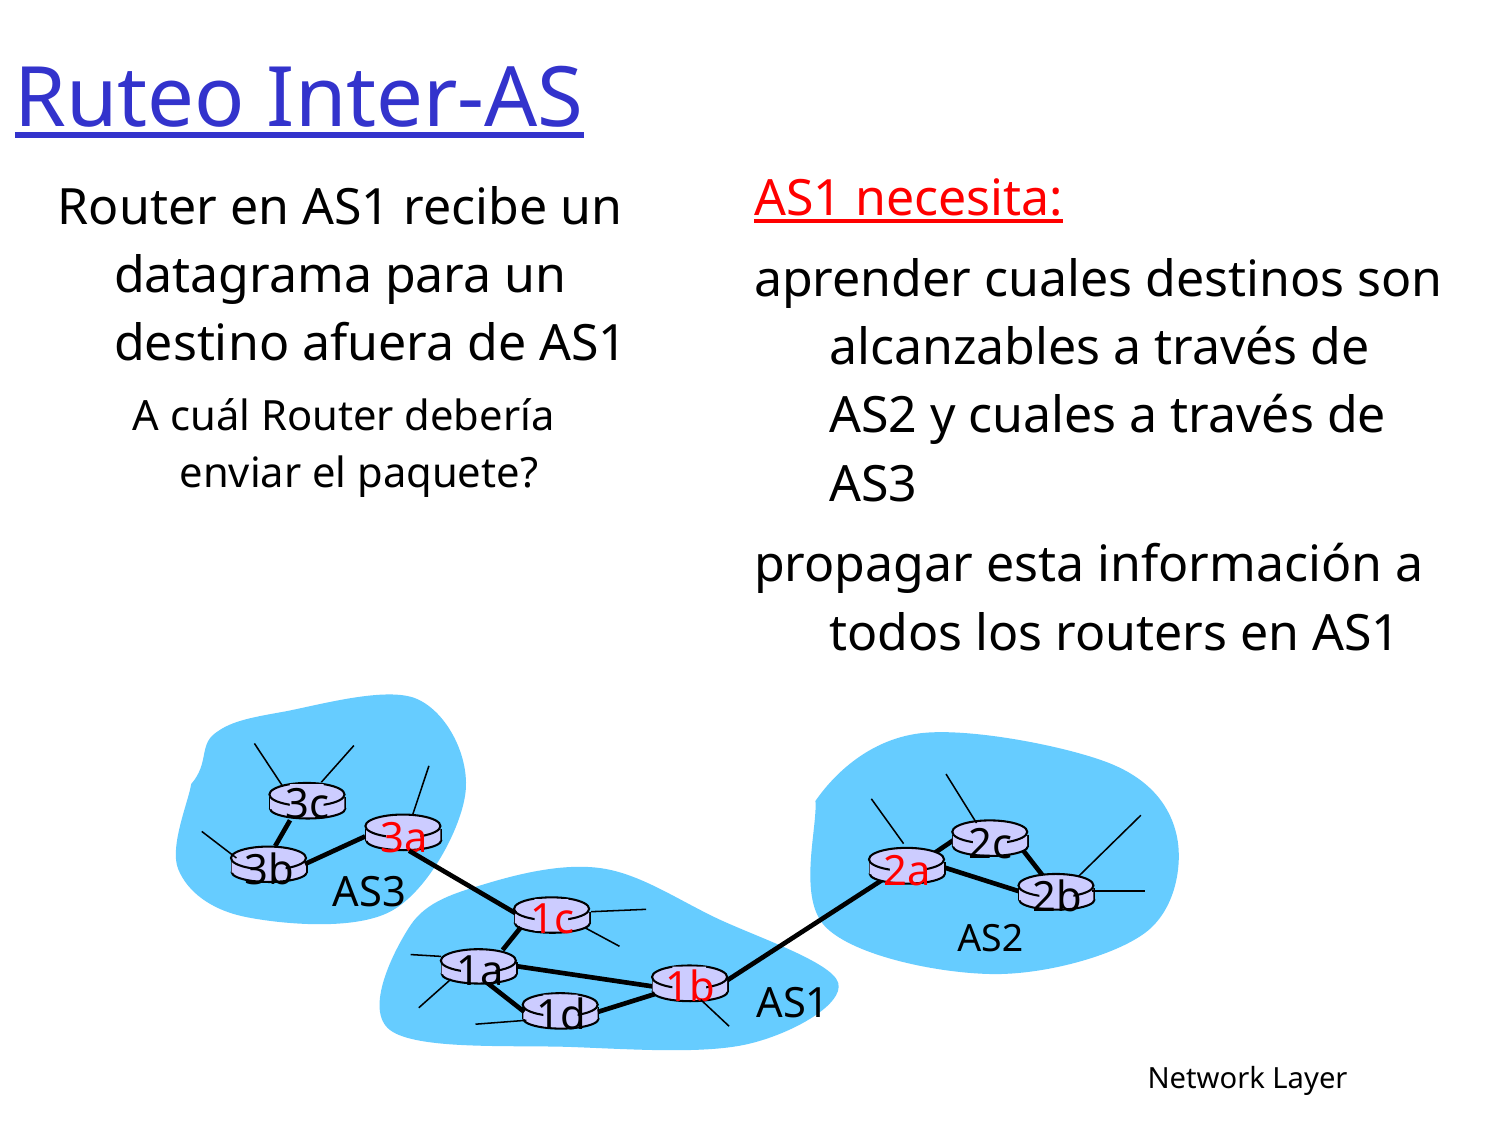

# Ruteo Inter-AS
AS1 necesita:
aprender cuales destinos son alcanzables a través de AS2 y cuales a través de AS3
propagar esta información a todos los routers en AS1
Router en AS1 recibe un datagrama para un destino afuera de AS1
A cuál Router debería enviar el paquete?
3c
3a
2c
3b
2a
AS3
2b
1c
AS2
1a
1b
AS1
1d